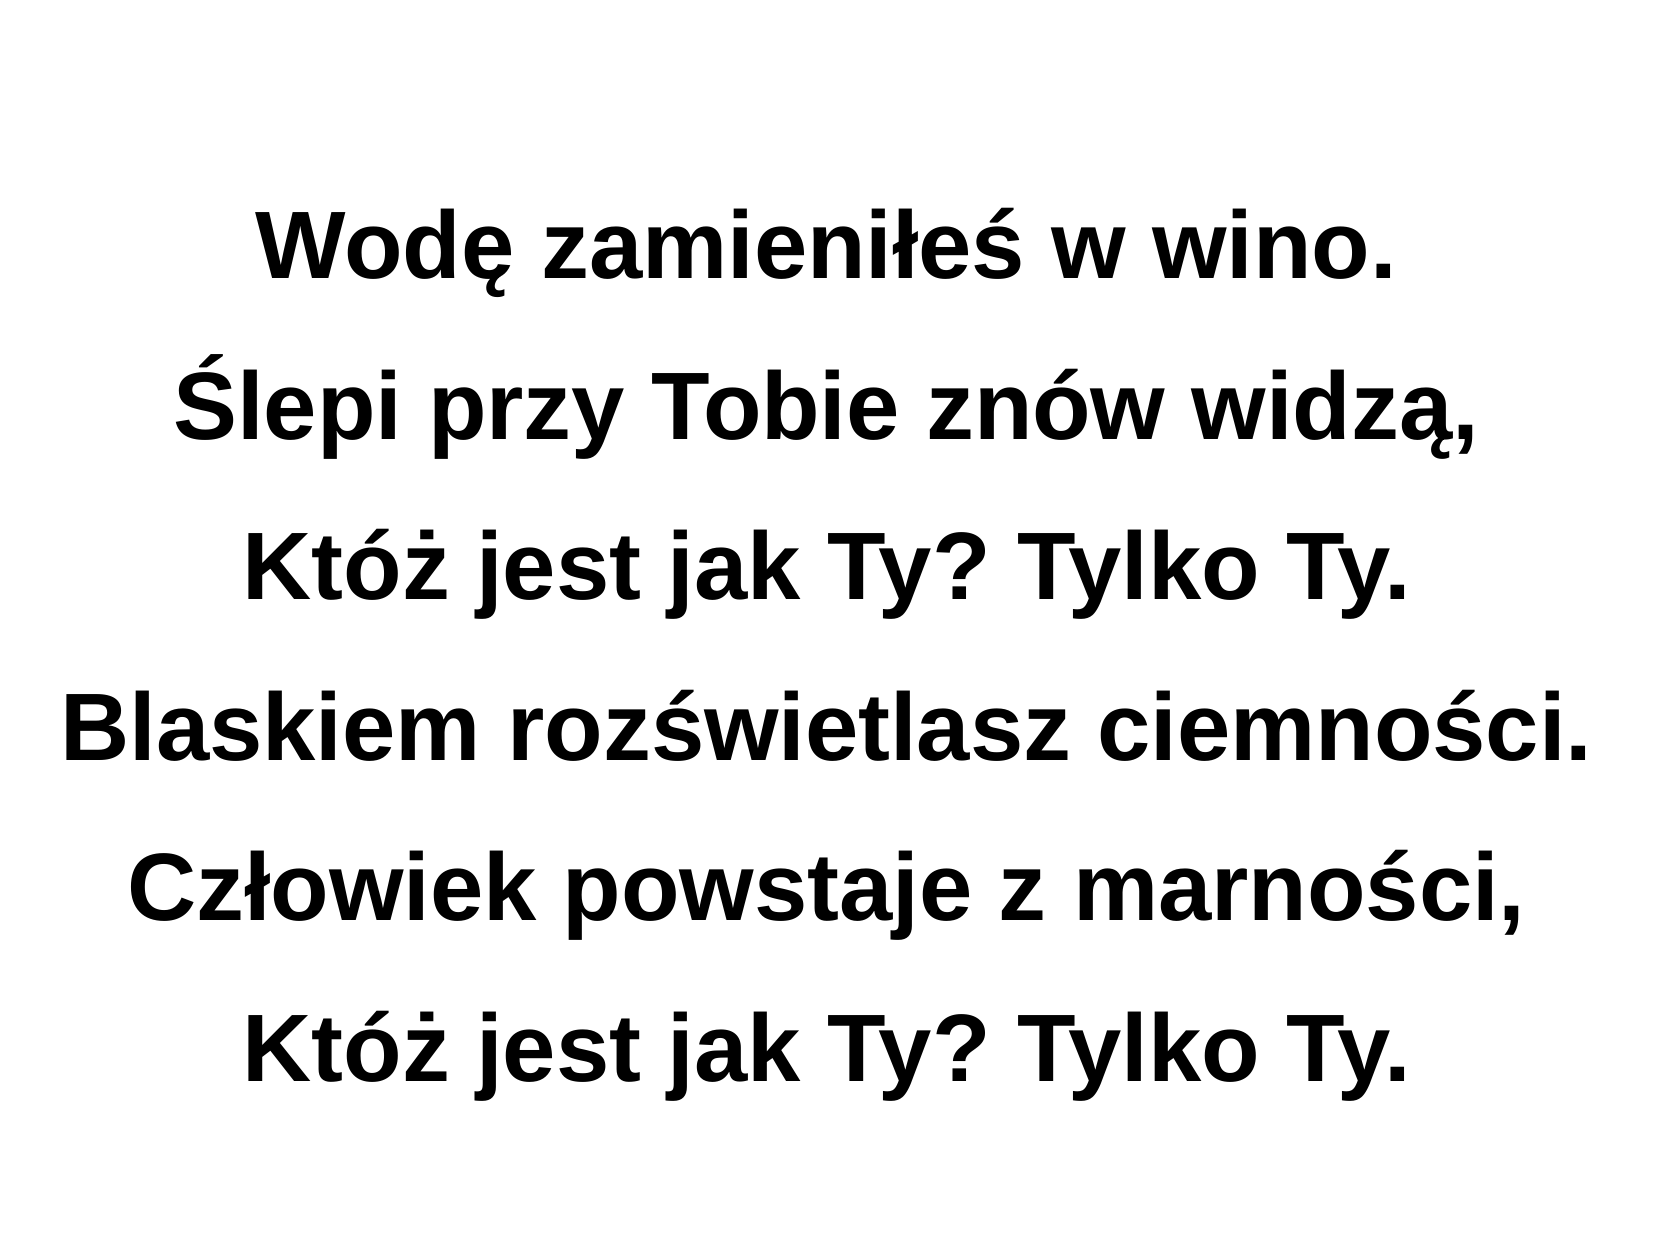

# Wodę zamieniłeś w wino.
Ślepi przy Tobie znów widzą,
Któż jest jak Ty? Tylko Ty.
Blaskiem rozświetlasz ciemności.
Człowiek powstaje z marności,
Któż jest jak Ty? Tylko Ty.